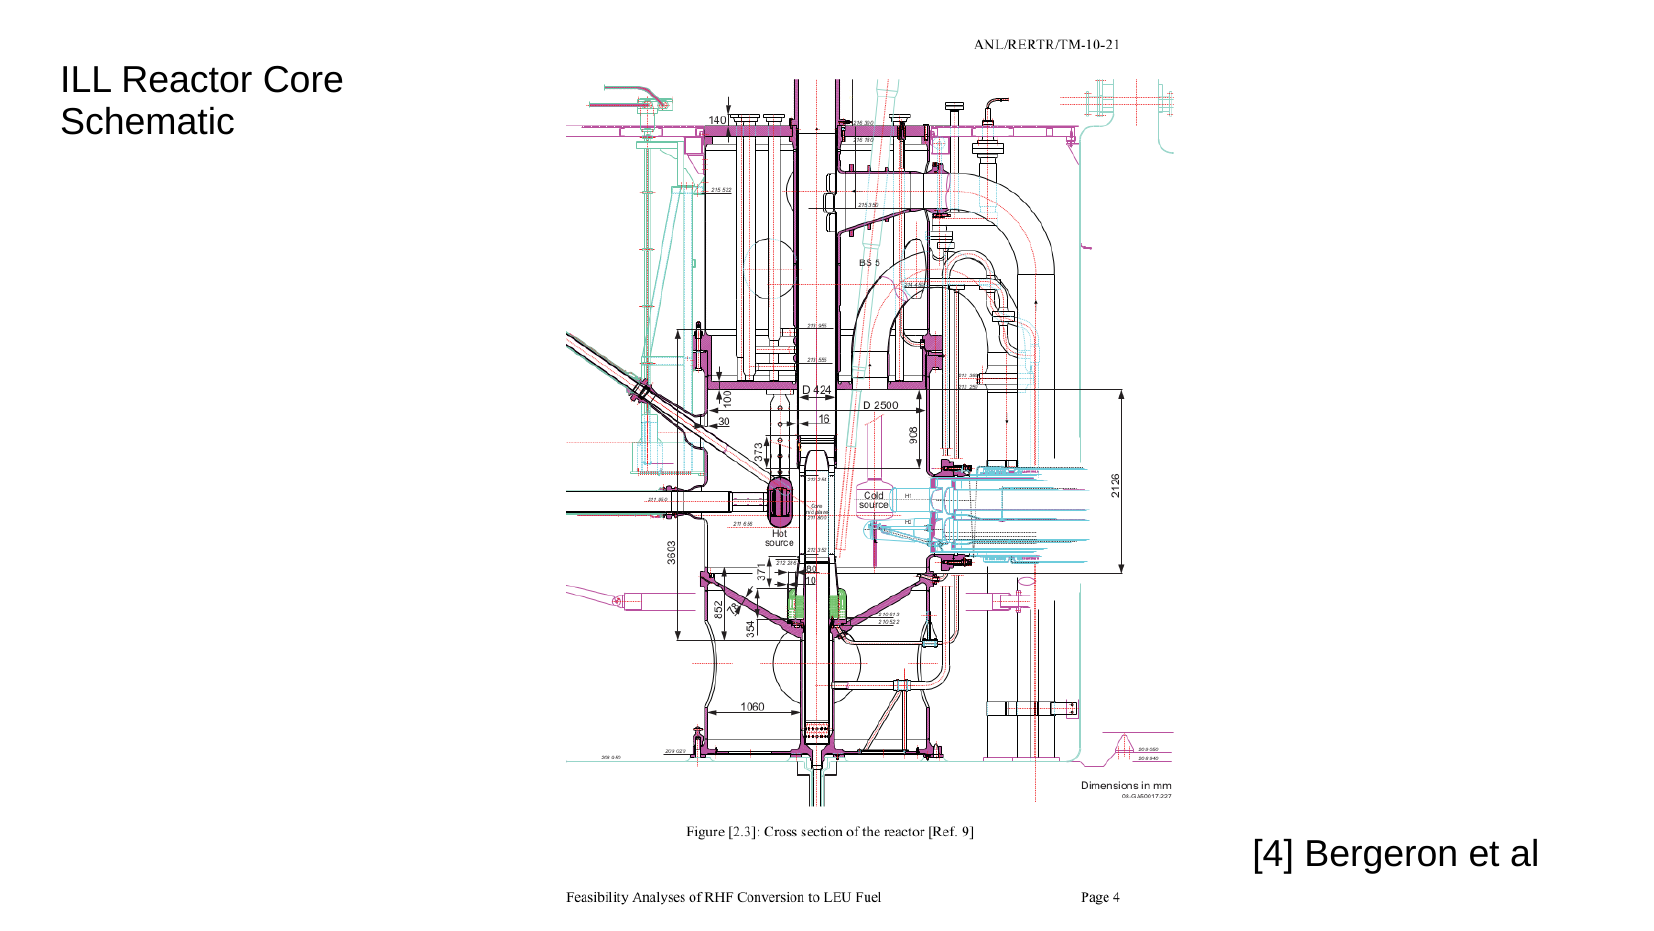

ILL Reactor Core Schematic
[4] Bergeron et al